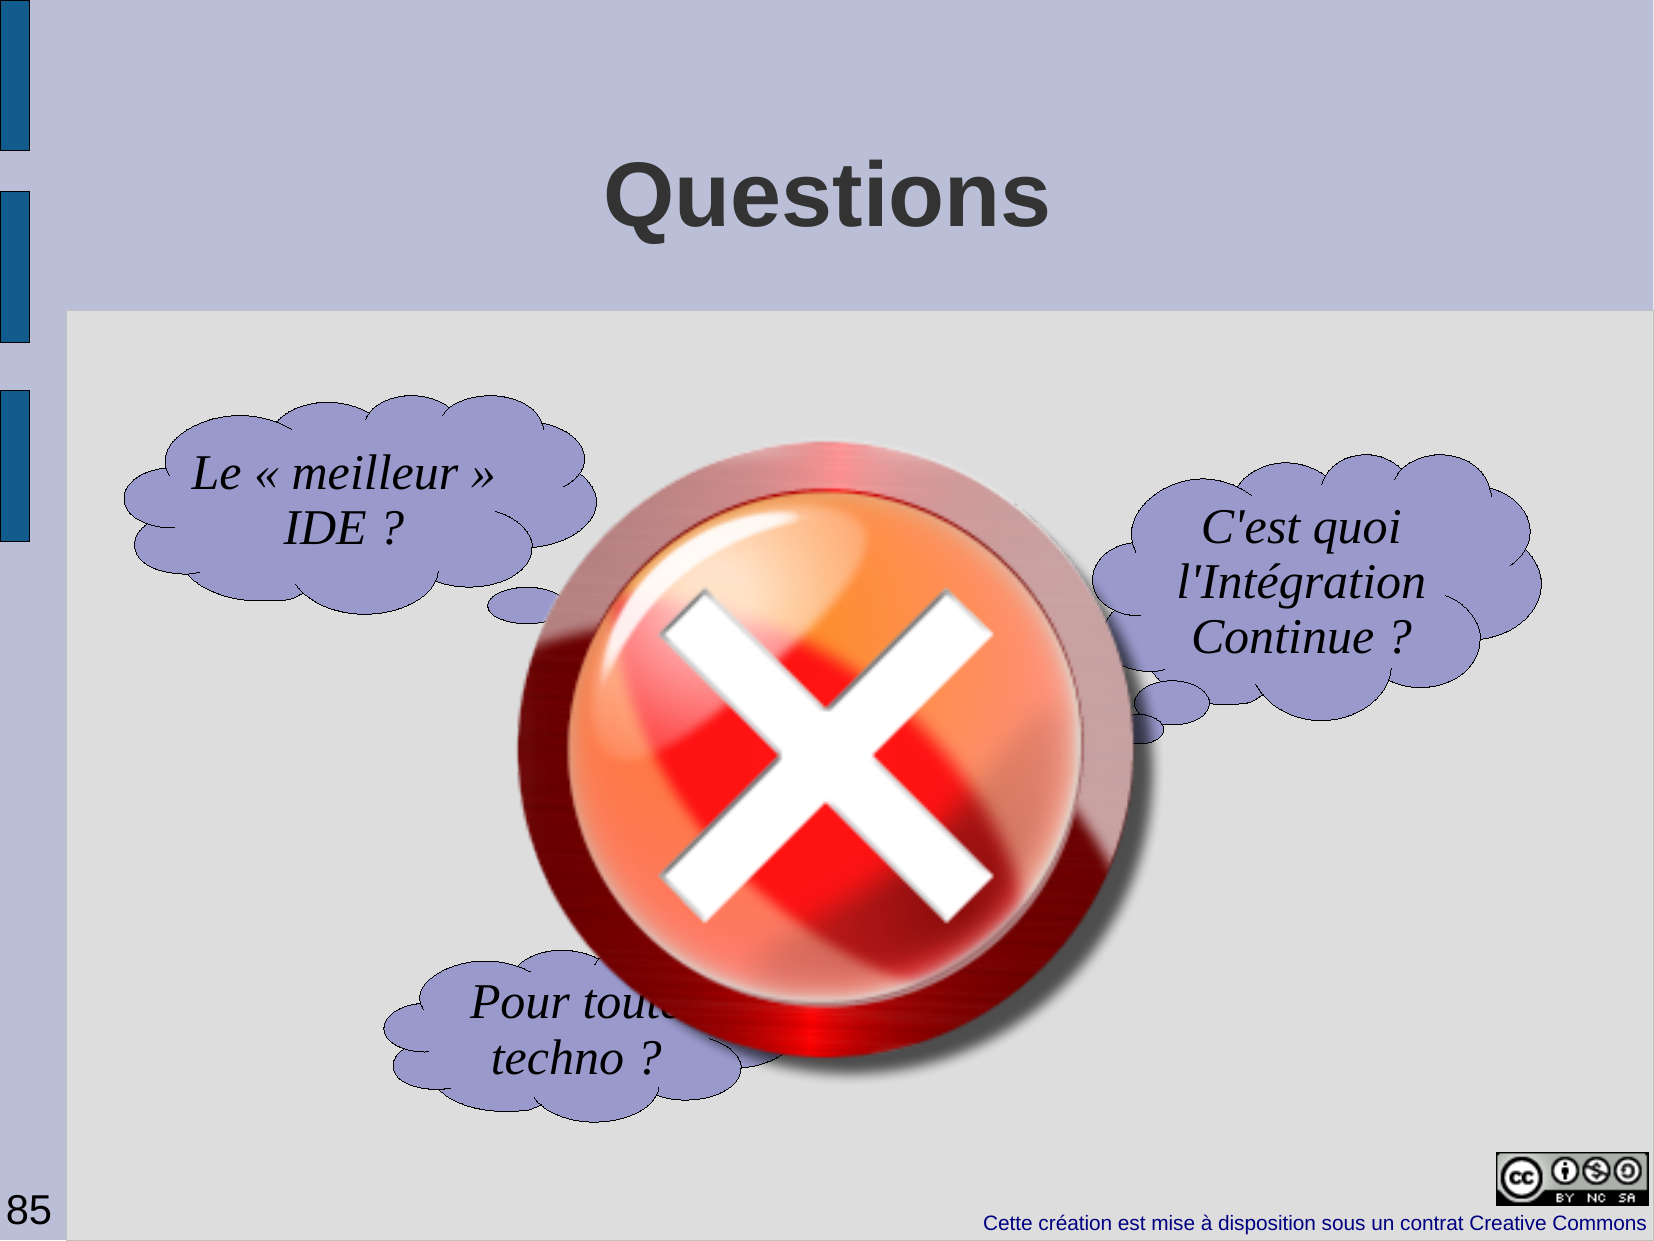

# Questions
Le « meilleur » IDE ?
C'est quoi
l'Intégration Continue ?
Pour toute
techno ?